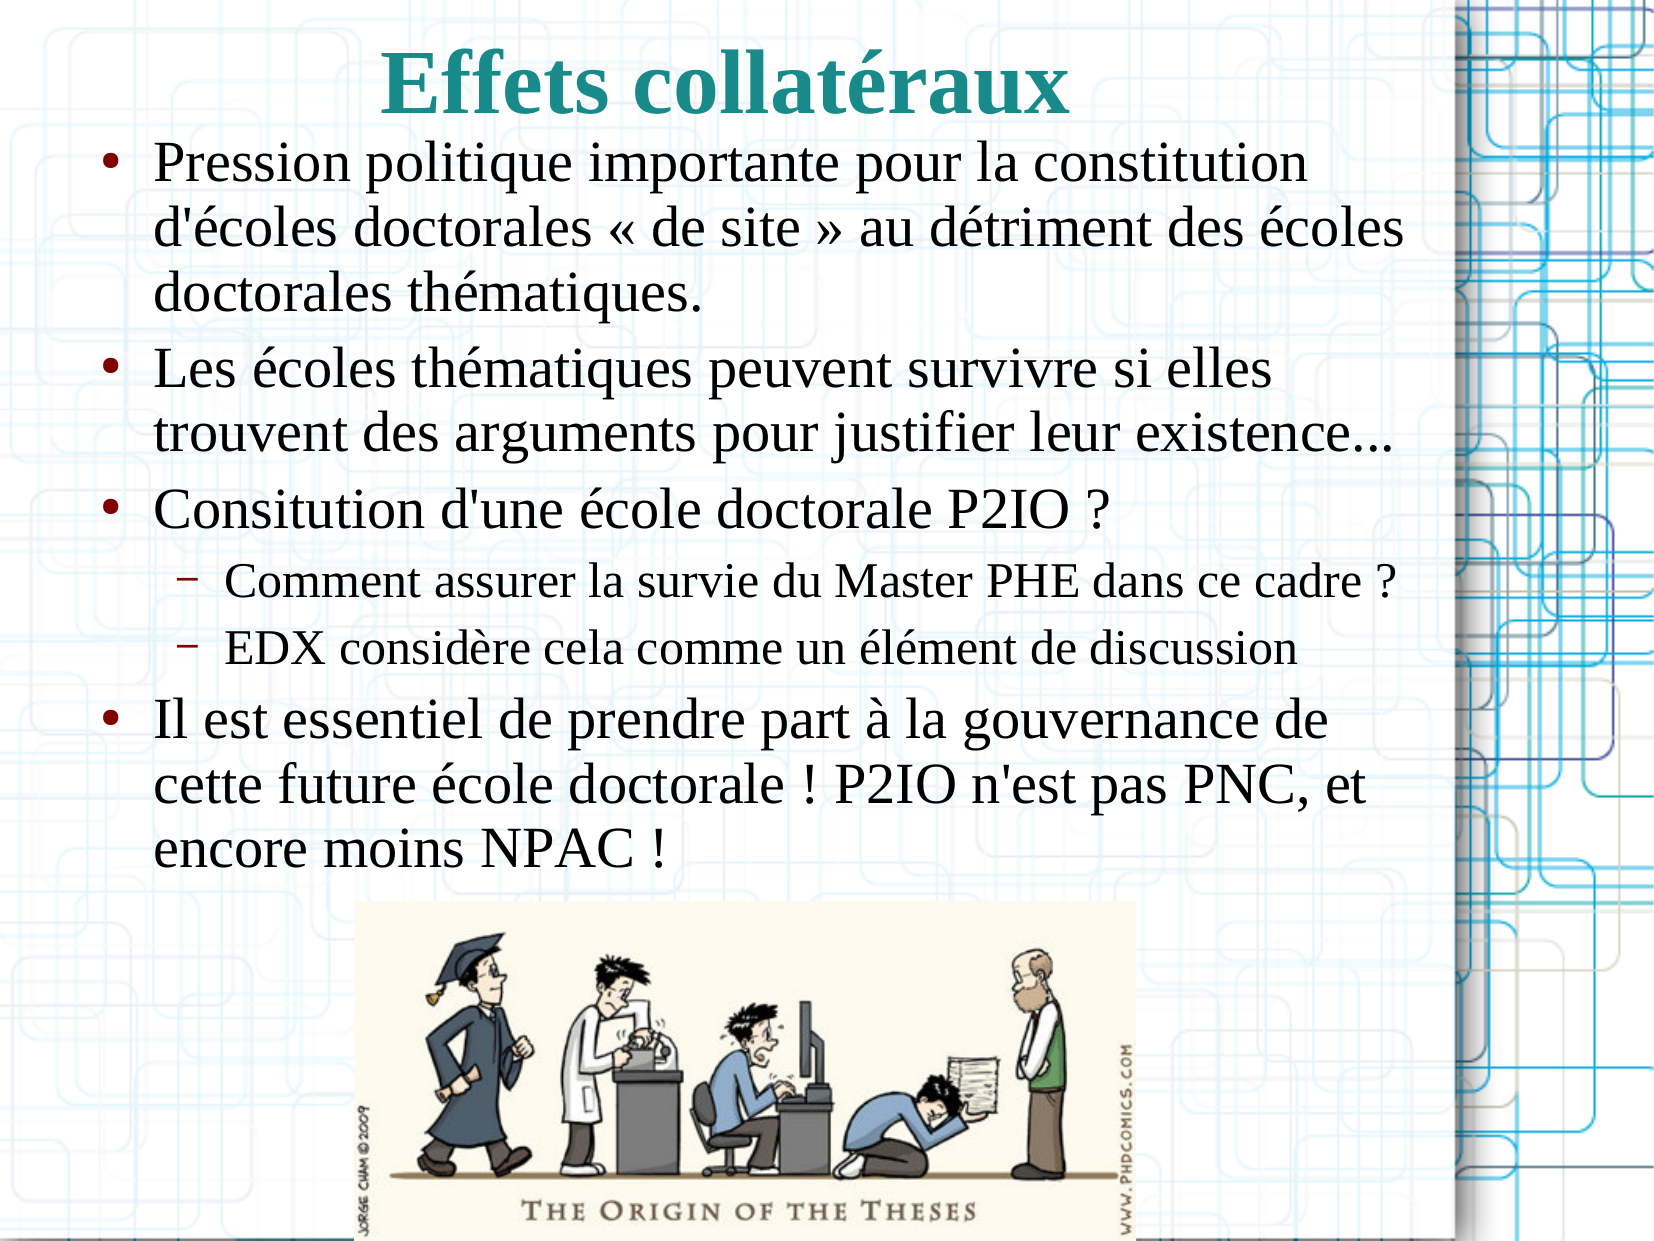

# Effets collatéraux
Pression politique importante pour la constitution d'écoles doctorales « de site » au détriment des écoles doctorales thématiques.
Les écoles thématiques peuvent survivre si elles trouvent des arguments pour justifier leur existence...
Consitution d'une école doctorale P2IO ?
Comment assurer la survie du Master PHE dans ce cadre ?
EDX considère cela comme un élément de discussion
Il est essentiel de prendre part à la gouvernance de cette future école doctorale ! P2IO n'est pas PNC, et encore moins NPAC !